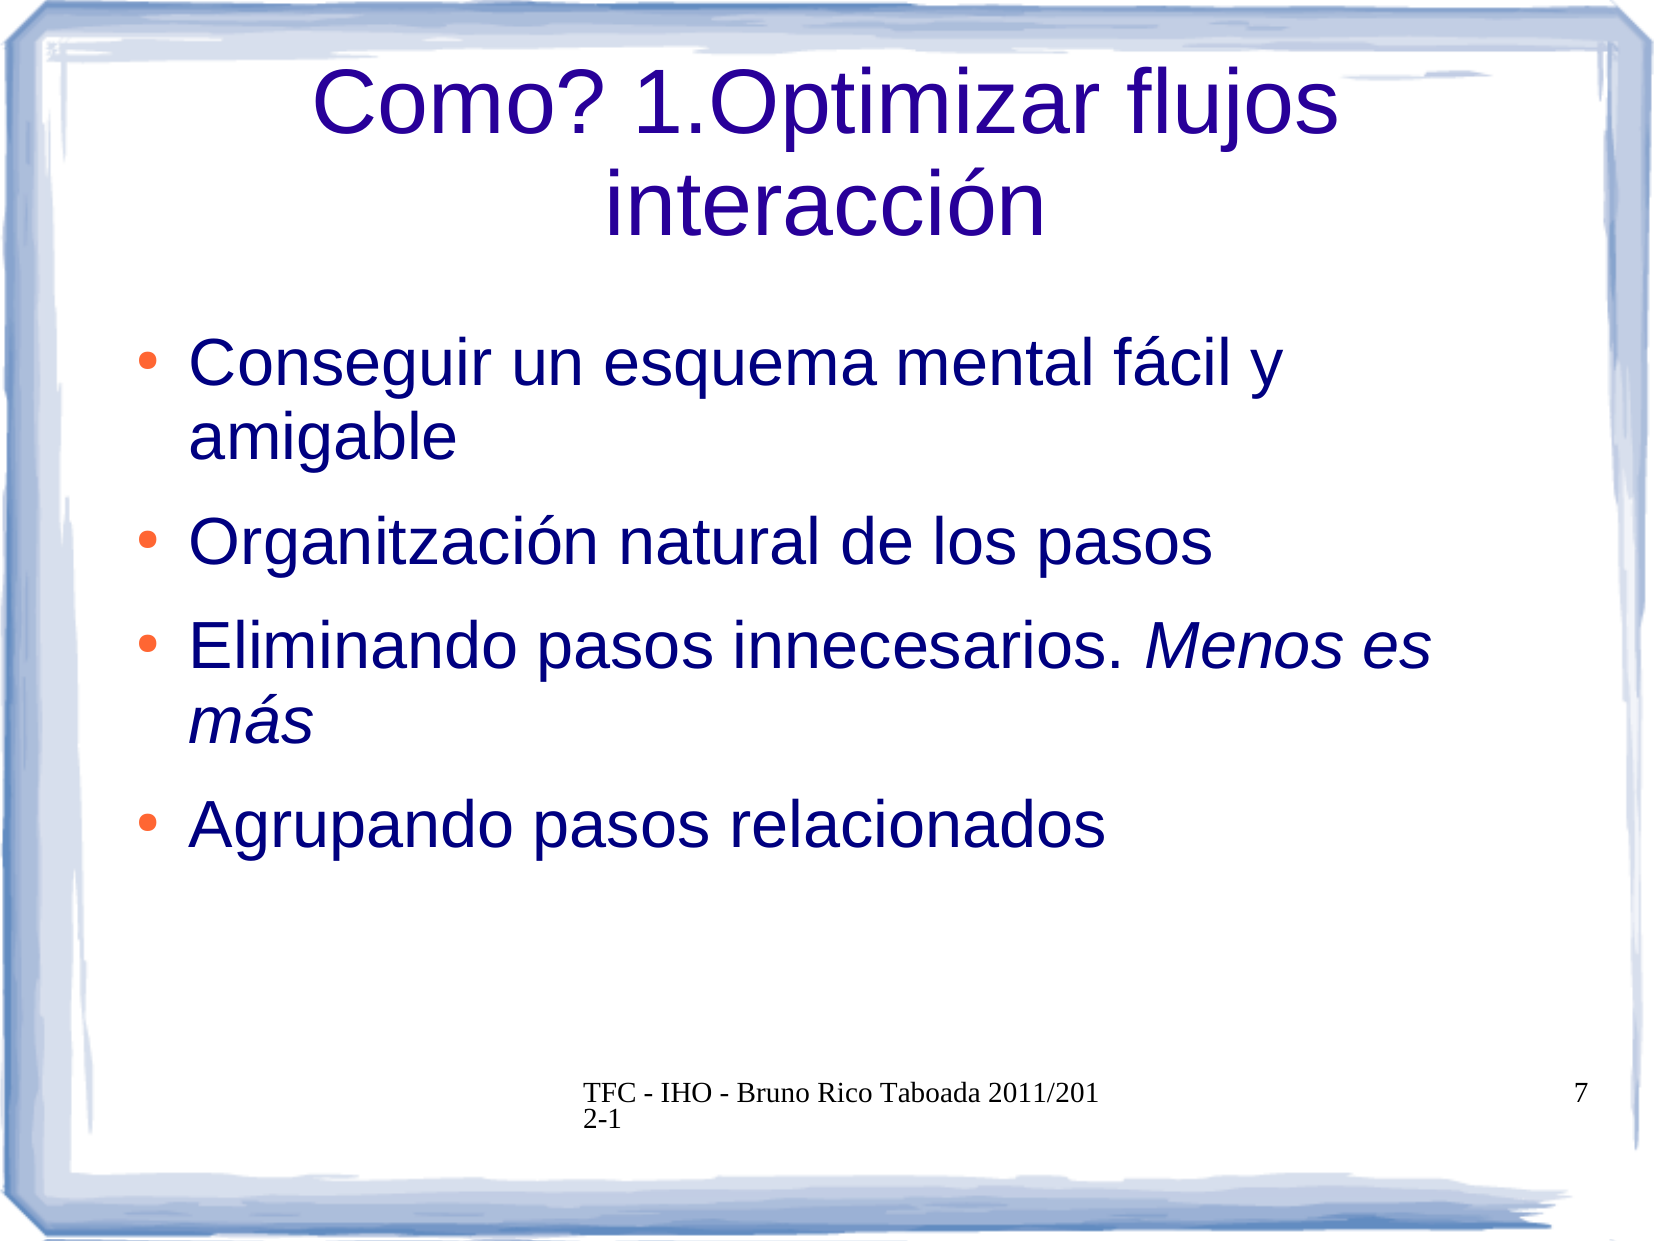

# Como? 1.Optimizar flujos interacción
Conseguir un esquema mental fácil y amigable
Organitzación natural de los pasos
Eliminando pasos innecesarios. Menos es más
Agrupando pasos relacionados
TFC - IHO - Bruno Rico Taboada 2011/2012-1
7